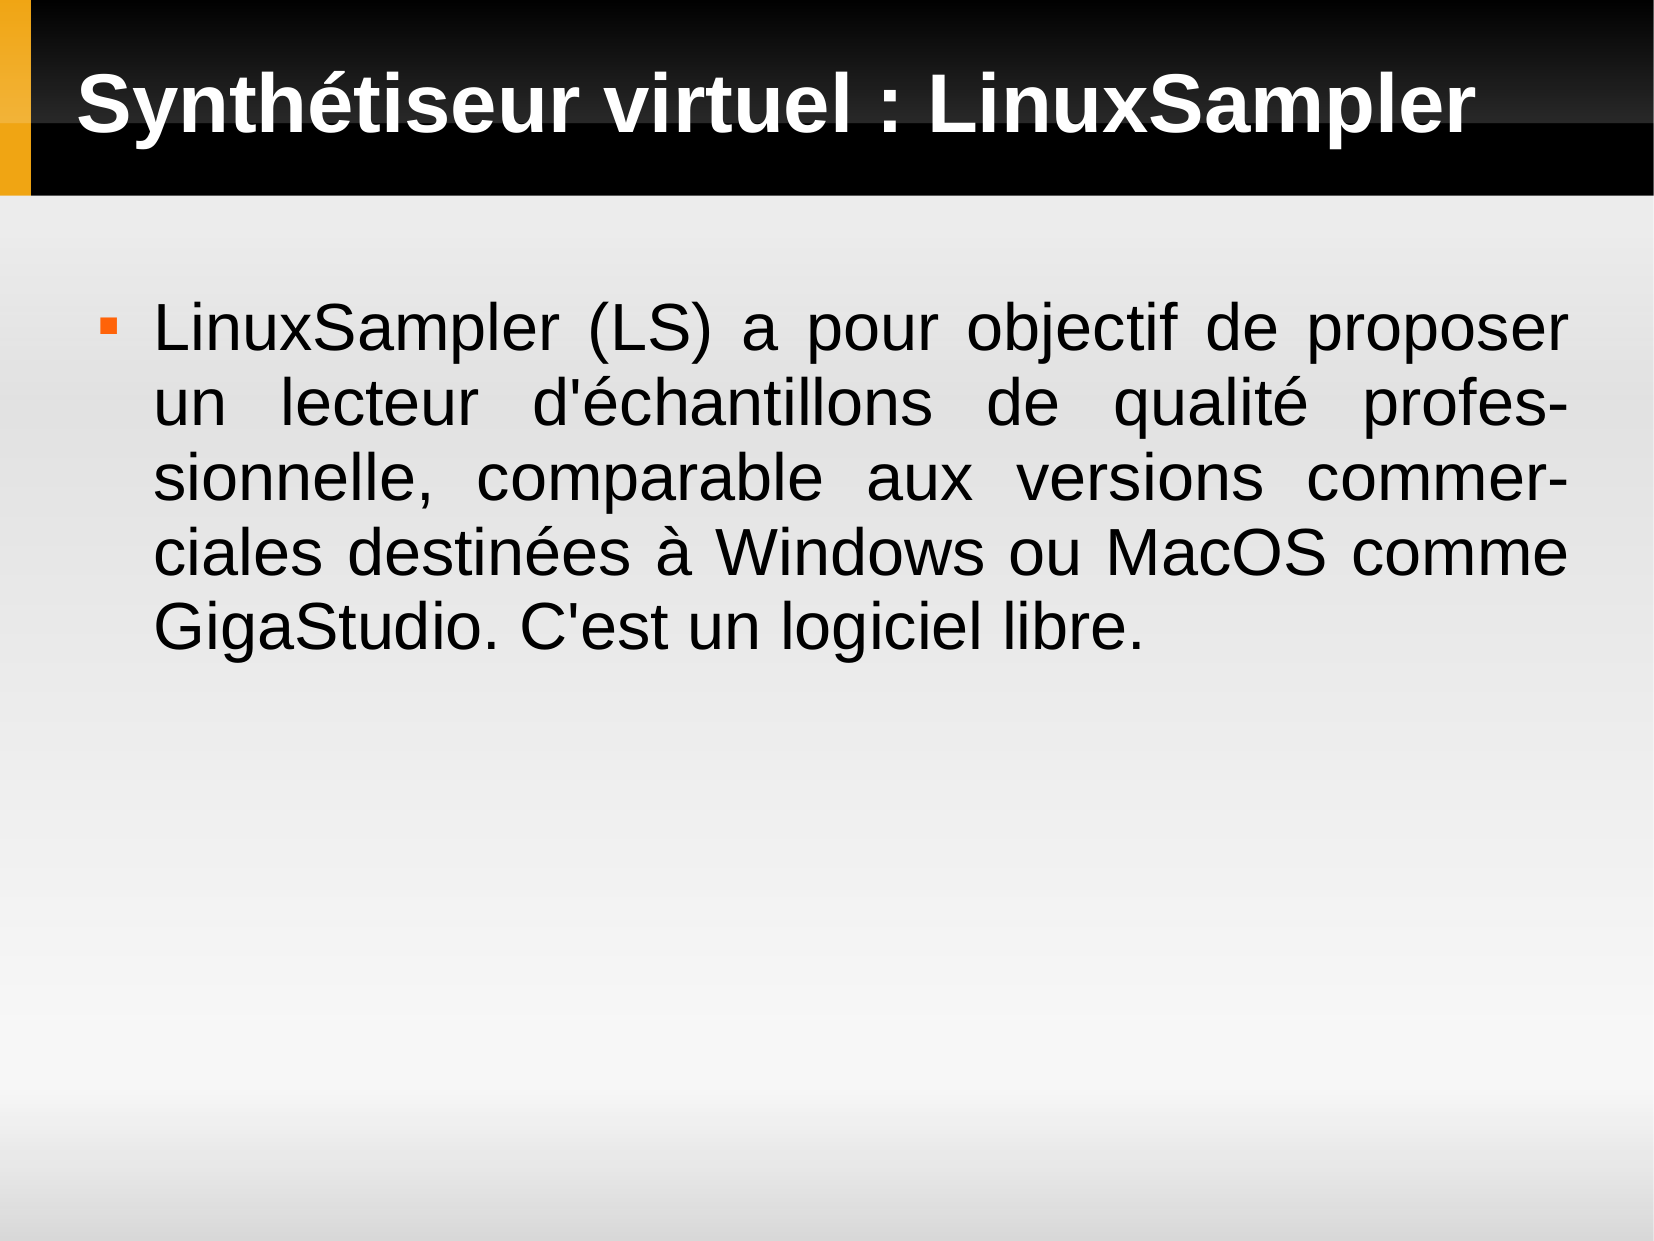

# Synthétiseur virtuel : LinuxSampler
LinuxSampler (LS) a pour objectif de proposer un lecteur d'échantillons de qualité profes-sionnelle, comparable aux versions commer- ciales destinées à Windows ou MacOS comme GigaStudio. C'est un logiciel libre.